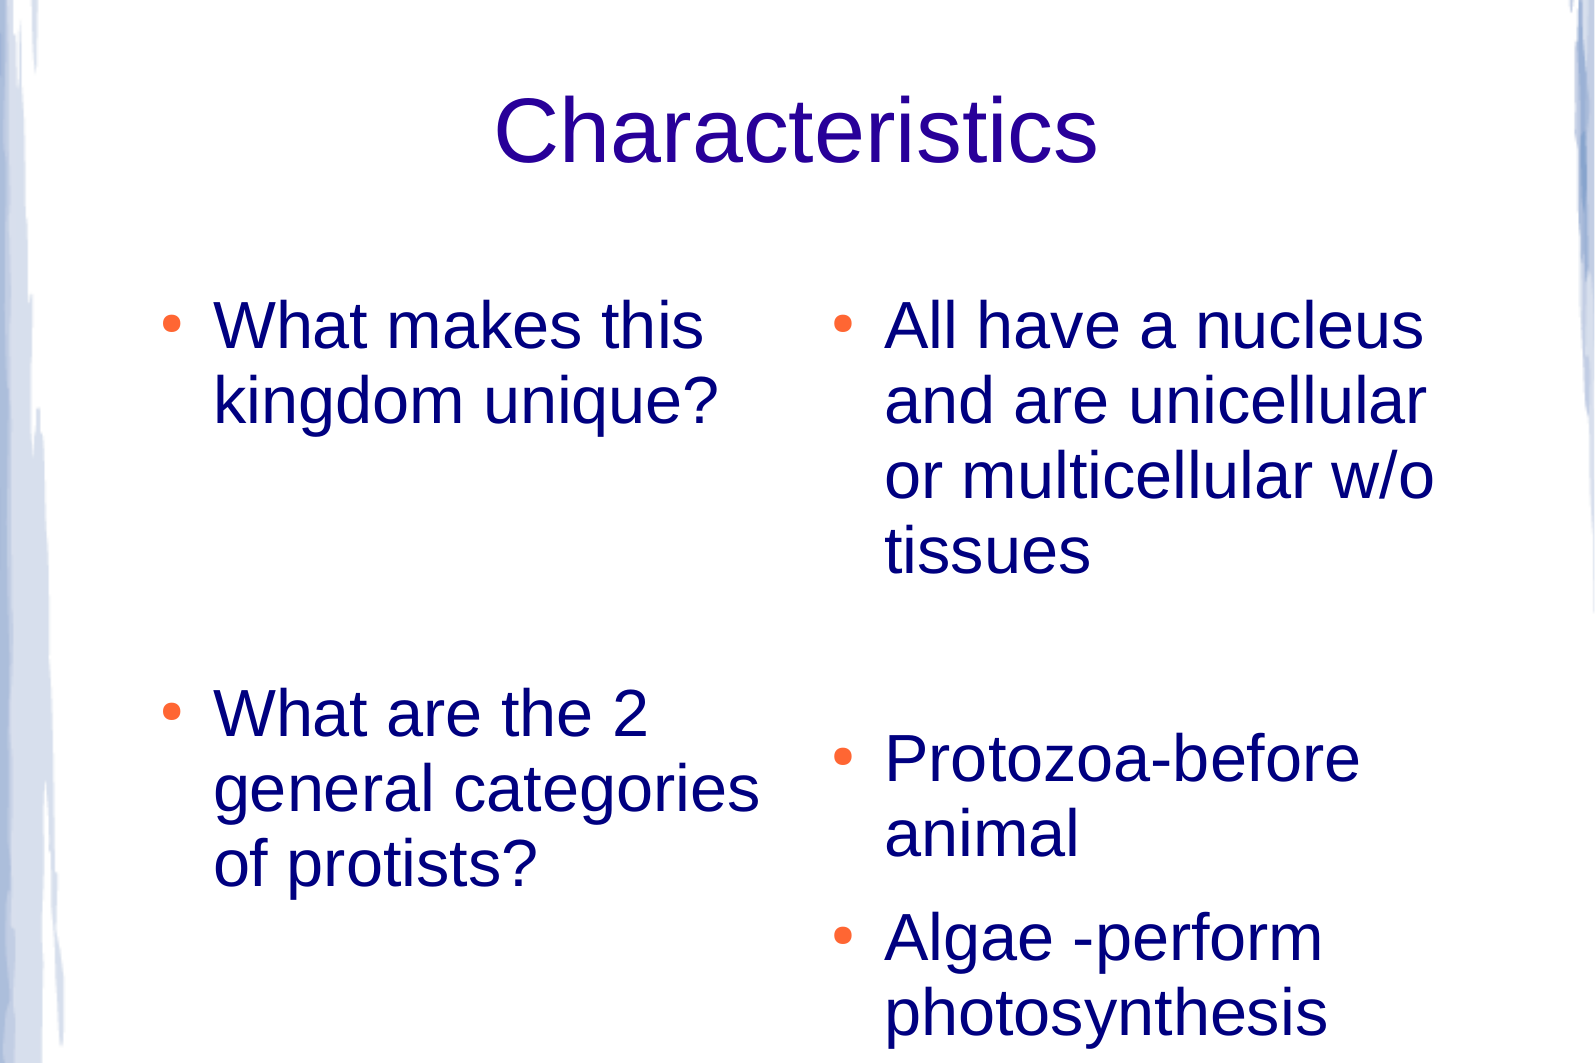

# Characteristics
What makes this kingdom unique?
What are the 2 general categories of protists?
All have a nucleus and are unicellular or multicellular w/o tissues
Protozoa-before animal
Algae -perform photosynthesis